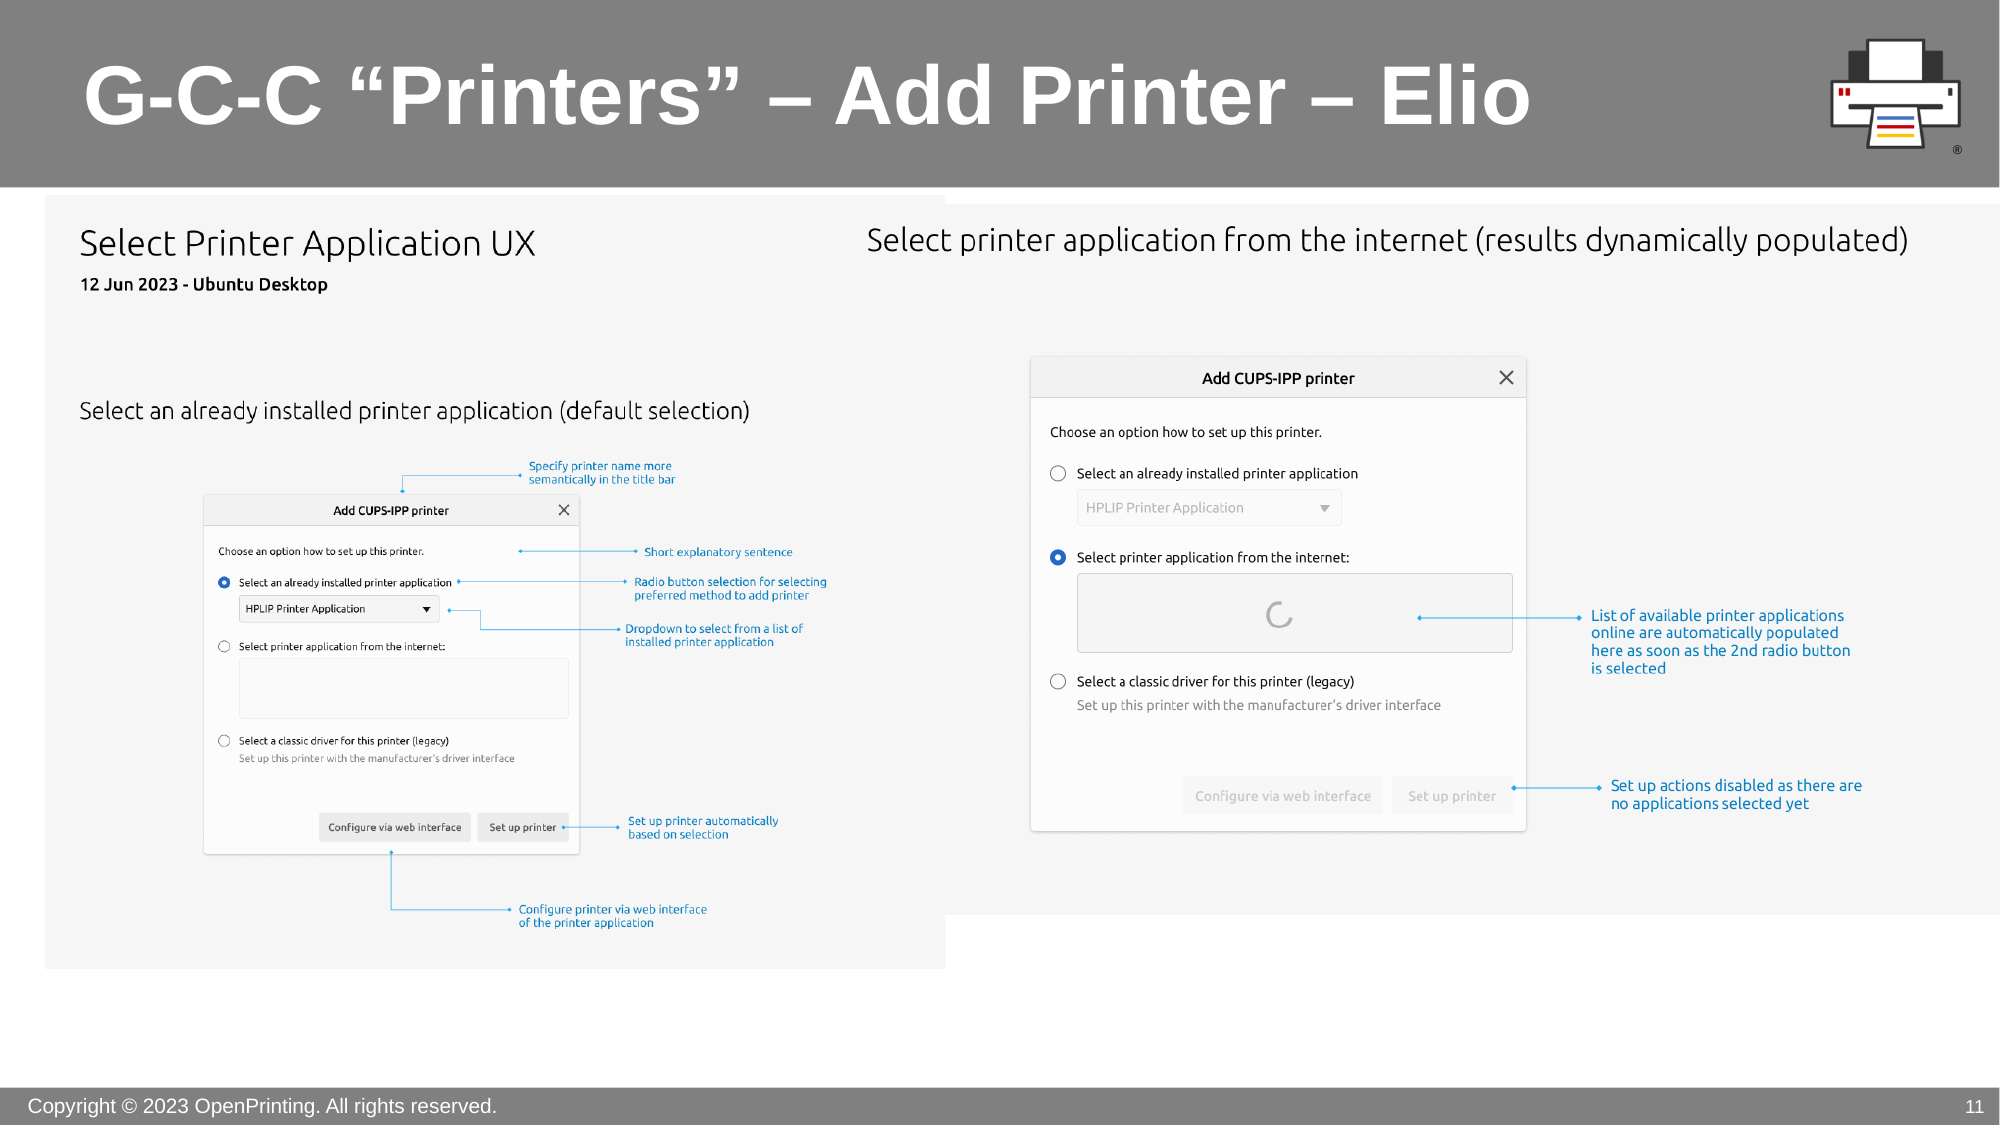

G-C-C “Printers” – Add Printer – Elio
#